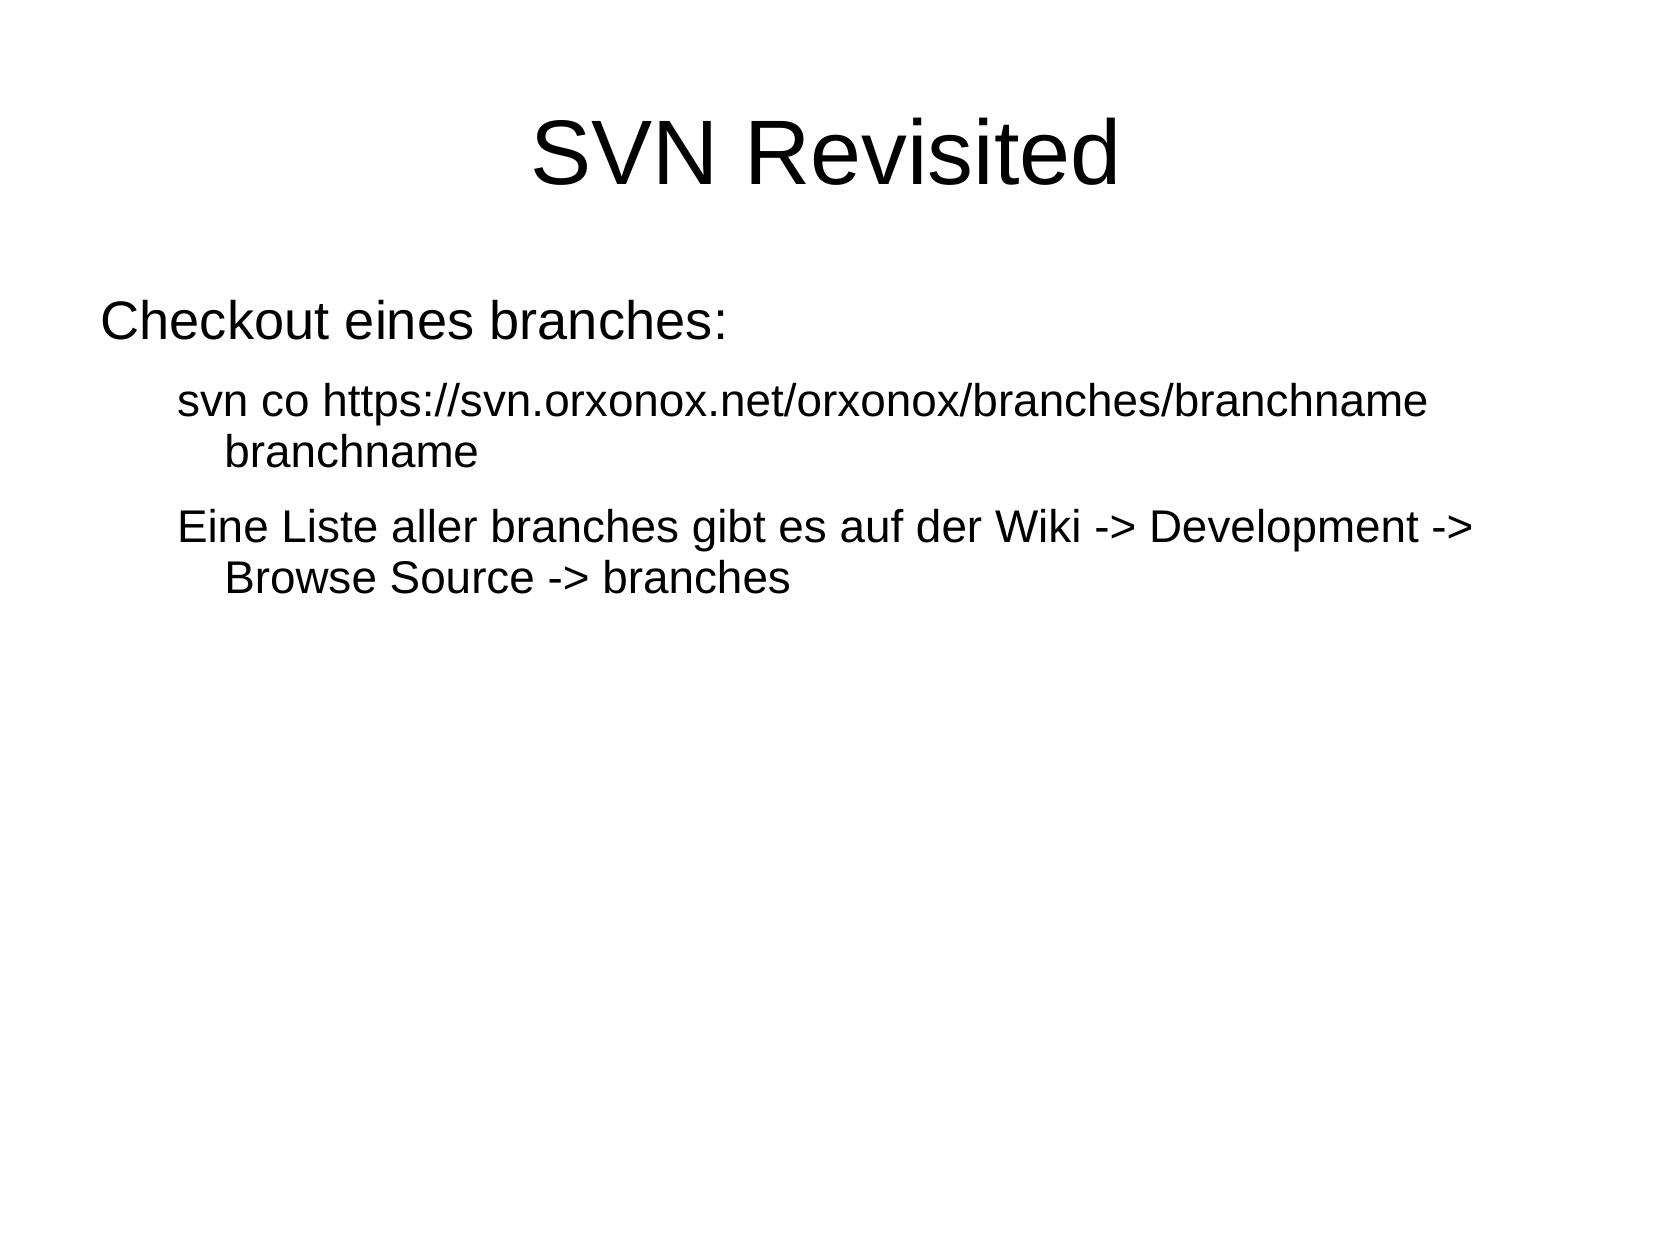

# SVN Revisited
Checkout eines branches:
svn co https://svn.orxonox.net/orxonox/branches/branchname branchname
Eine Liste aller branches gibt es auf der Wiki -> Development -> Browse Source -> branches